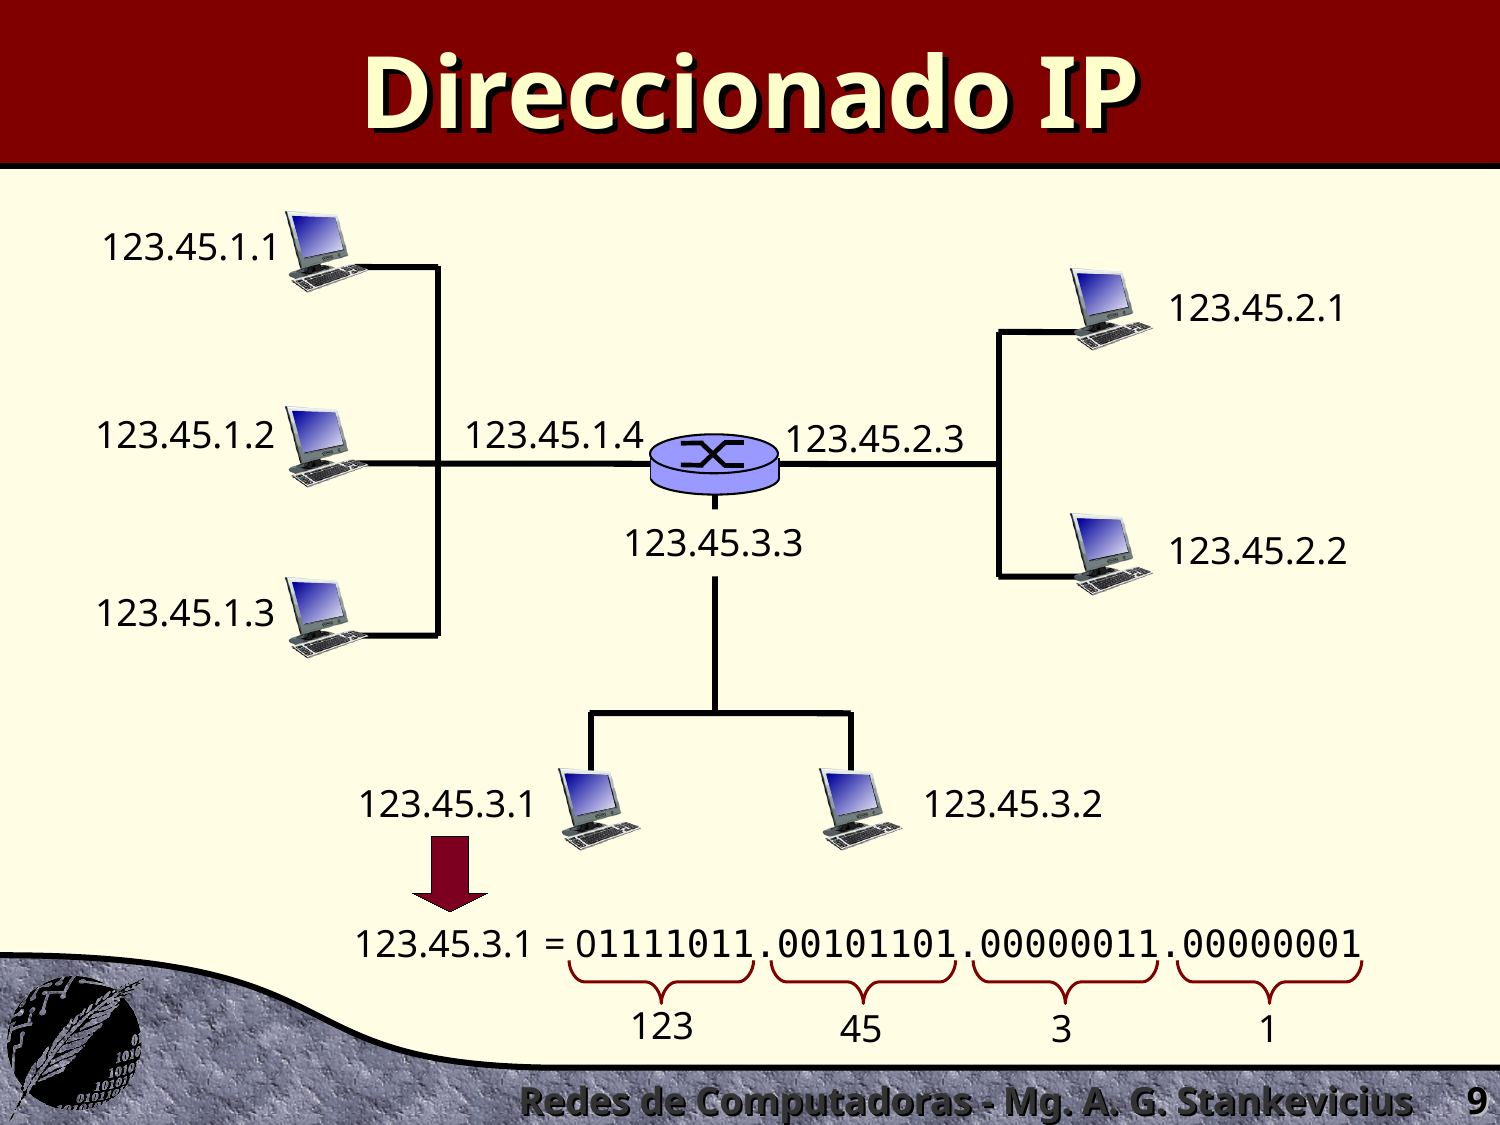

# Direccionado IP
123.45.1.1
123.45.2.1
123.45.1.4
123.45.1.2
123.45.2.3
123.45.3.3
123.45.2.2
123.45.1.3
123.45.3.1
123.45.3.2
123.45.3.1 = 01111011.00101101.00000011.00000001
123
45
3
1
9